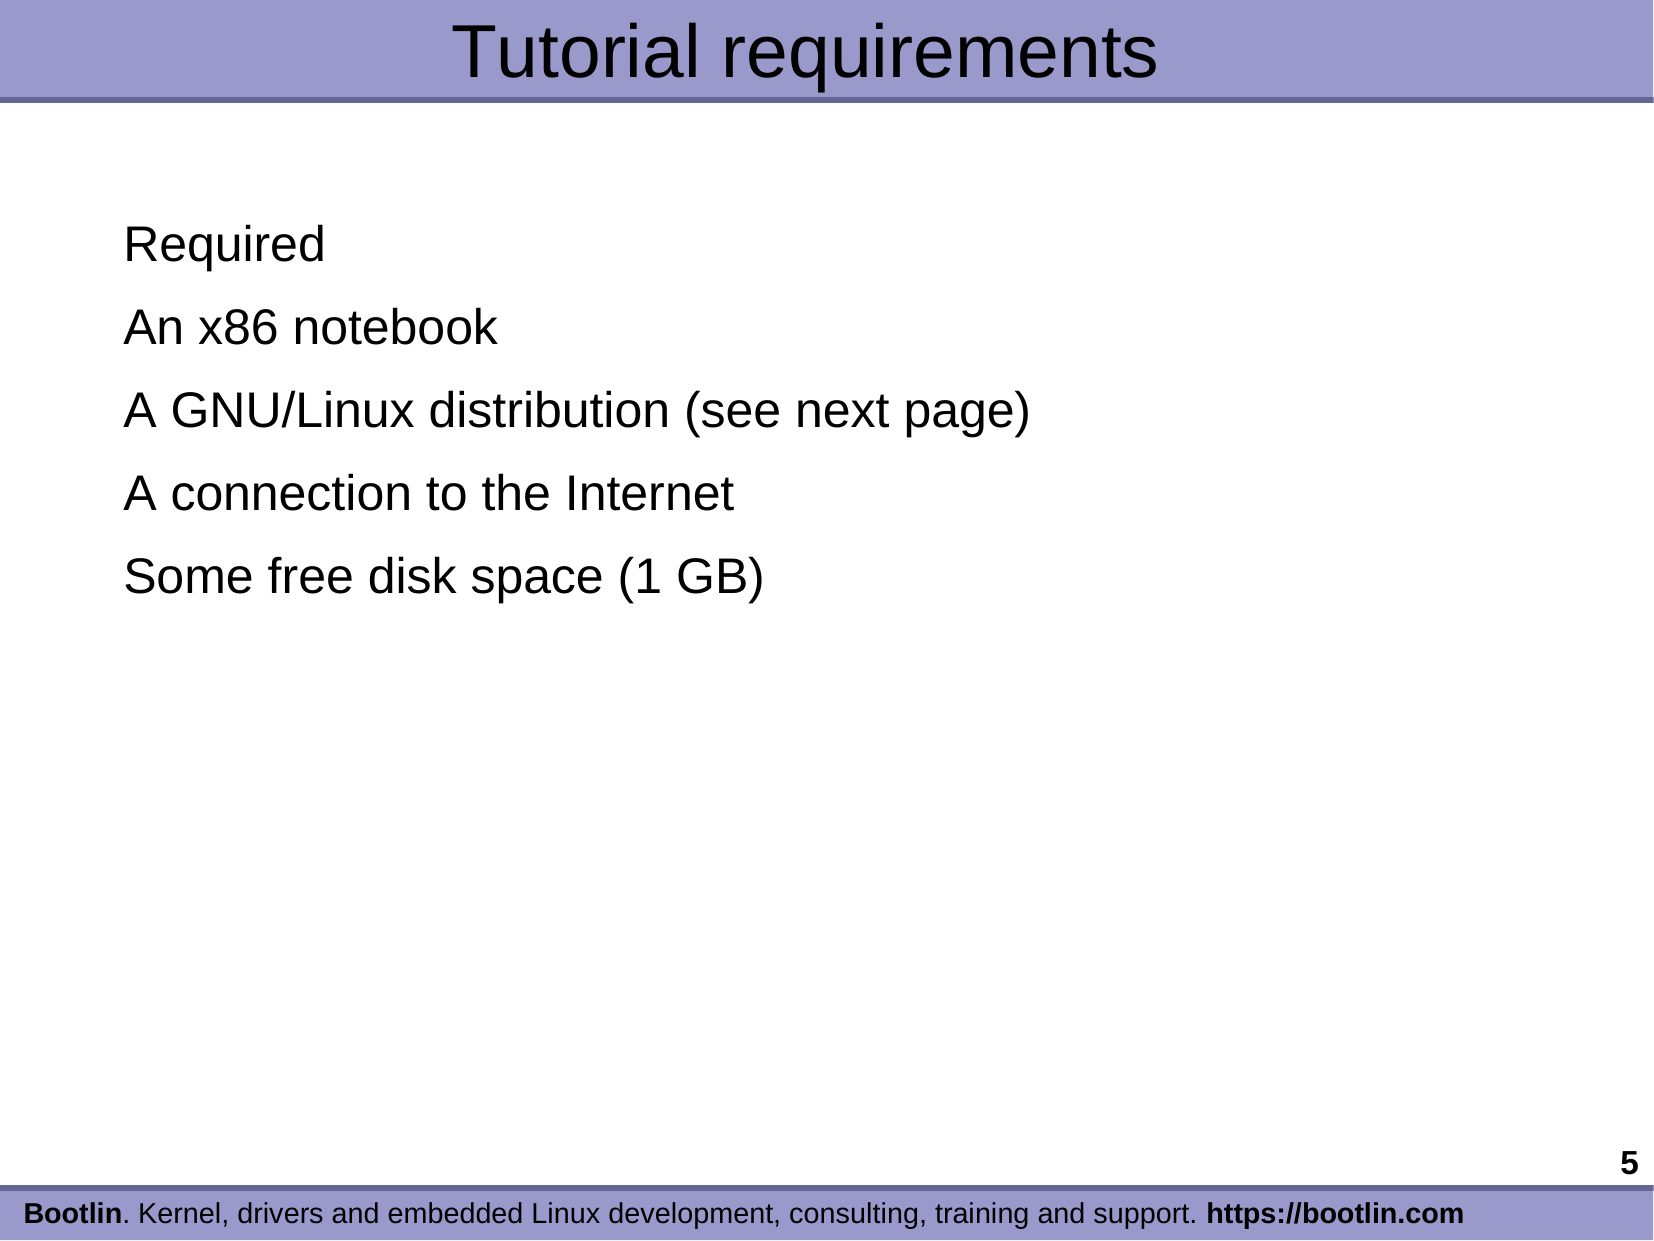

# Tutorial requirements
Required
An x86 notebook
A GNU/Linux distribution (see next page)
A connection to the Internet
Some free disk space (1 GB)